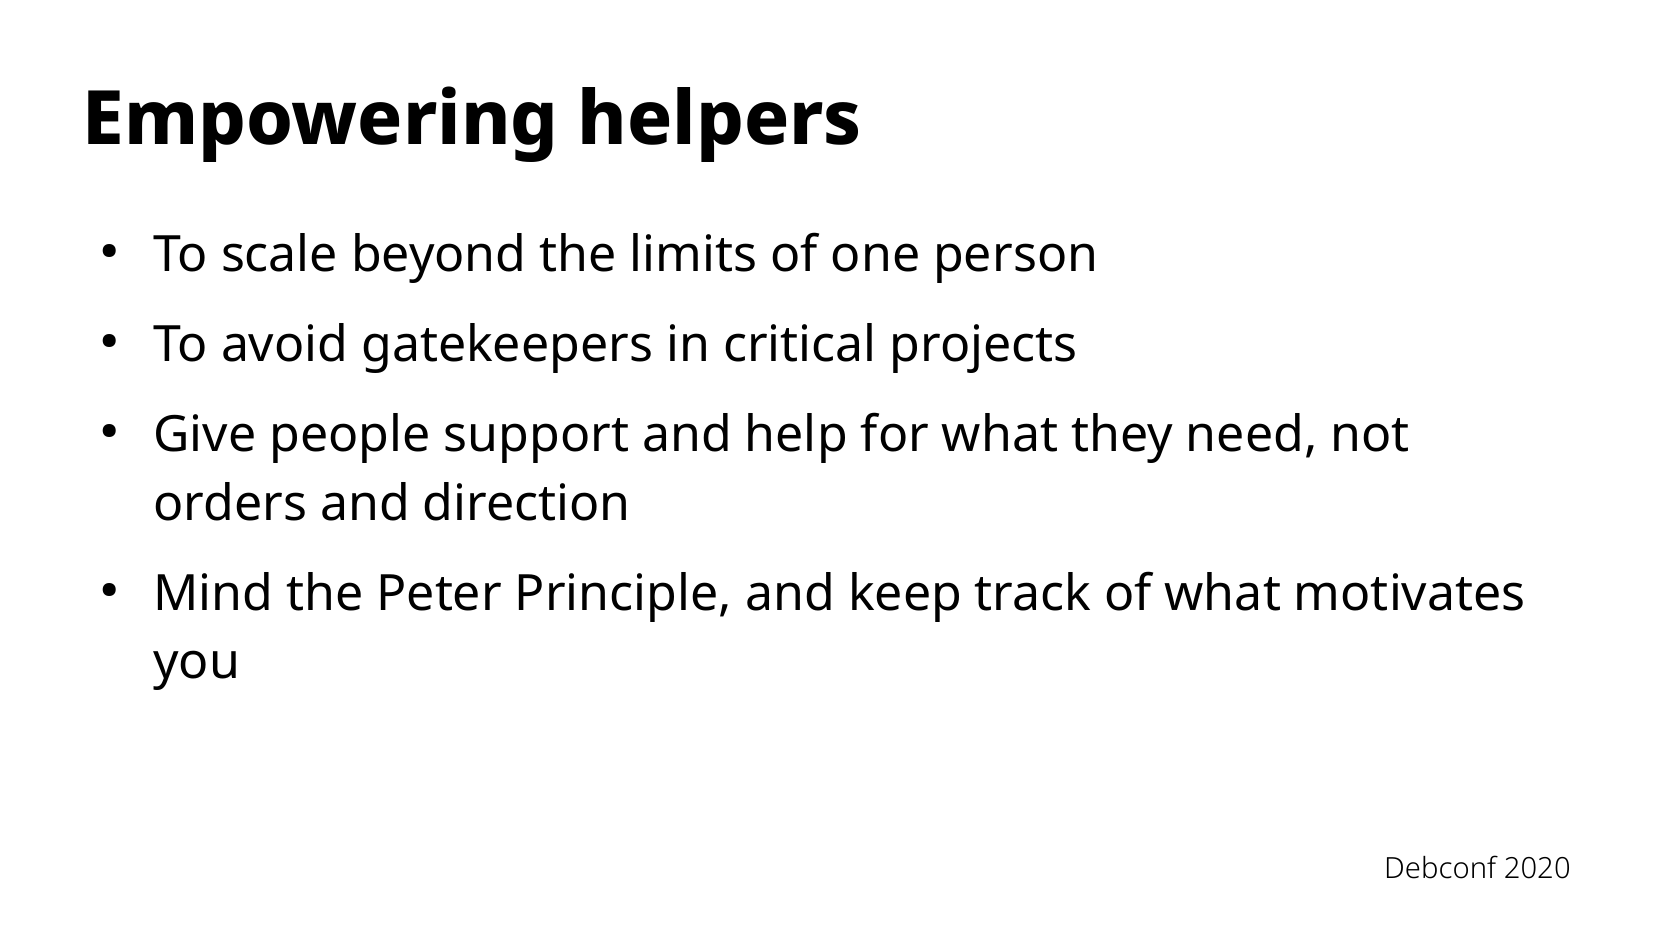

# Empowering helpers
To scale beyond the limits of one person
To avoid gatekeepers in critical projects
Give people support and help for what they need, not orders and direction
Mind the Peter Principle, and keep track of what motivates you
Debconf 2020